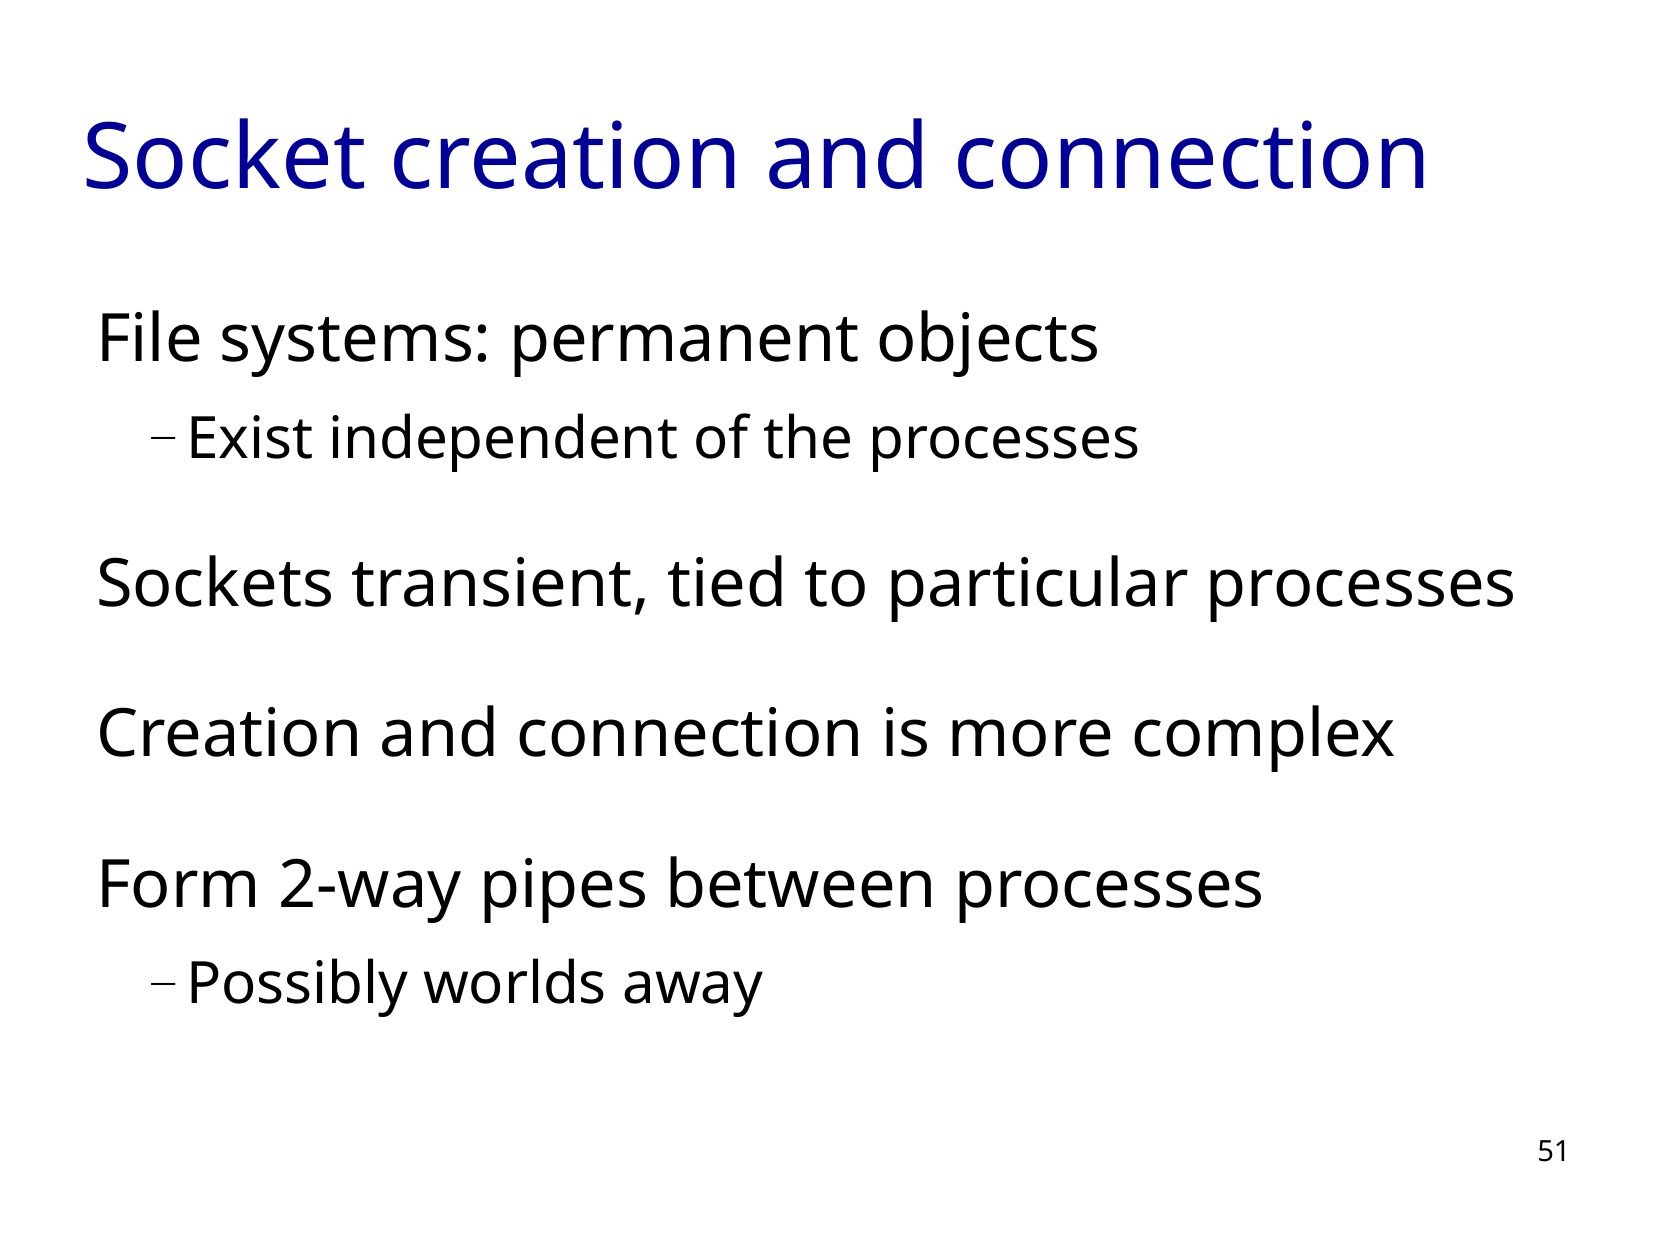

# Socket creation and connection
File systems: permanent objects
Exist independent of the processes
Sockets transient, tied to particular processes
Creation and connection is more complex
Form 2-way pipes between processes
Possibly worlds away
51